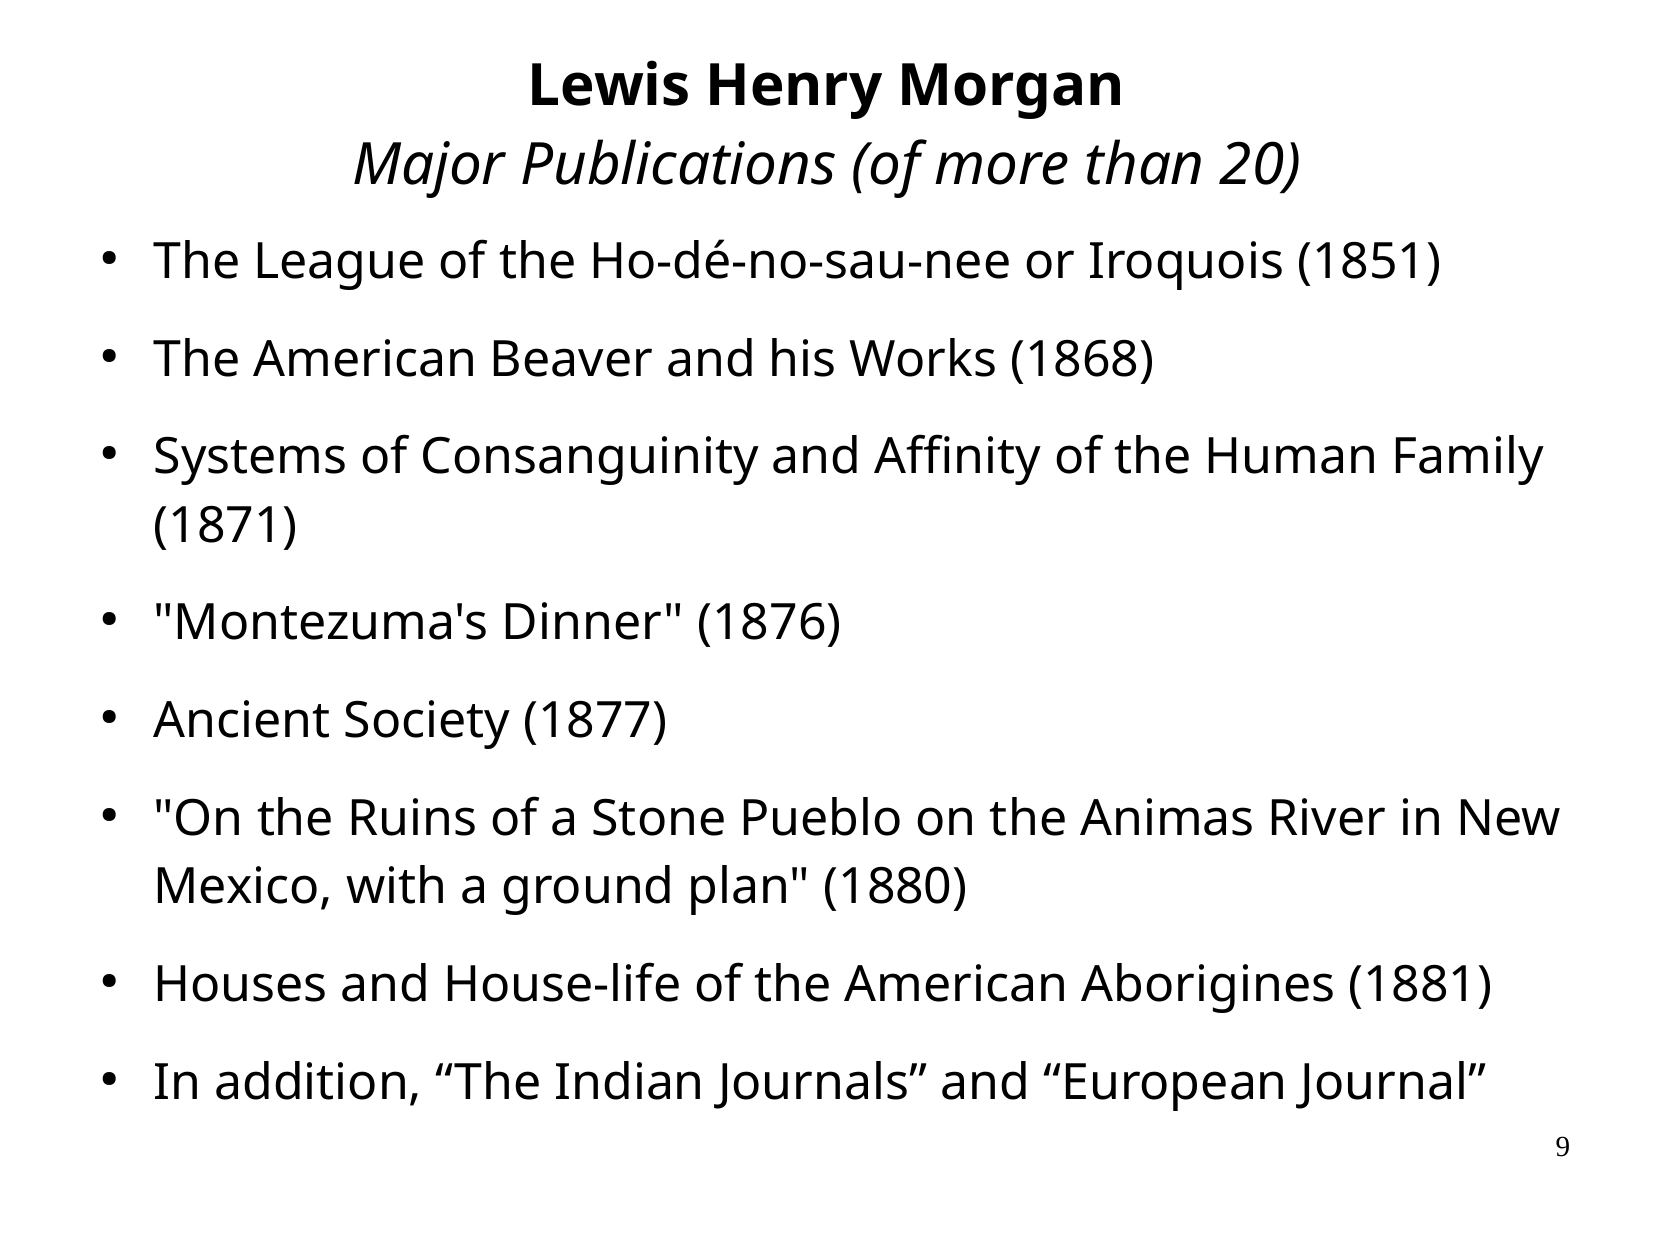

# Lewis Henry Morgan Major Publications (of more than 20)
The League of the Ho-dé-no-sau-nee or Iroquois (1851)
The American Beaver and his Works (1868)
Systems of Consanguinity and Affinity of the Human Family (1871)
"Montezuma's Dinner" (1876)
Ancient Society (1877)
"On the Ruins of a Stone Pueblo on the Animas River in New Mexico, with a ground plan" (1880)
Houses and House-life of the American Aborigines (1881)
In addition, “The Indian Journals” and “European Journal”
9